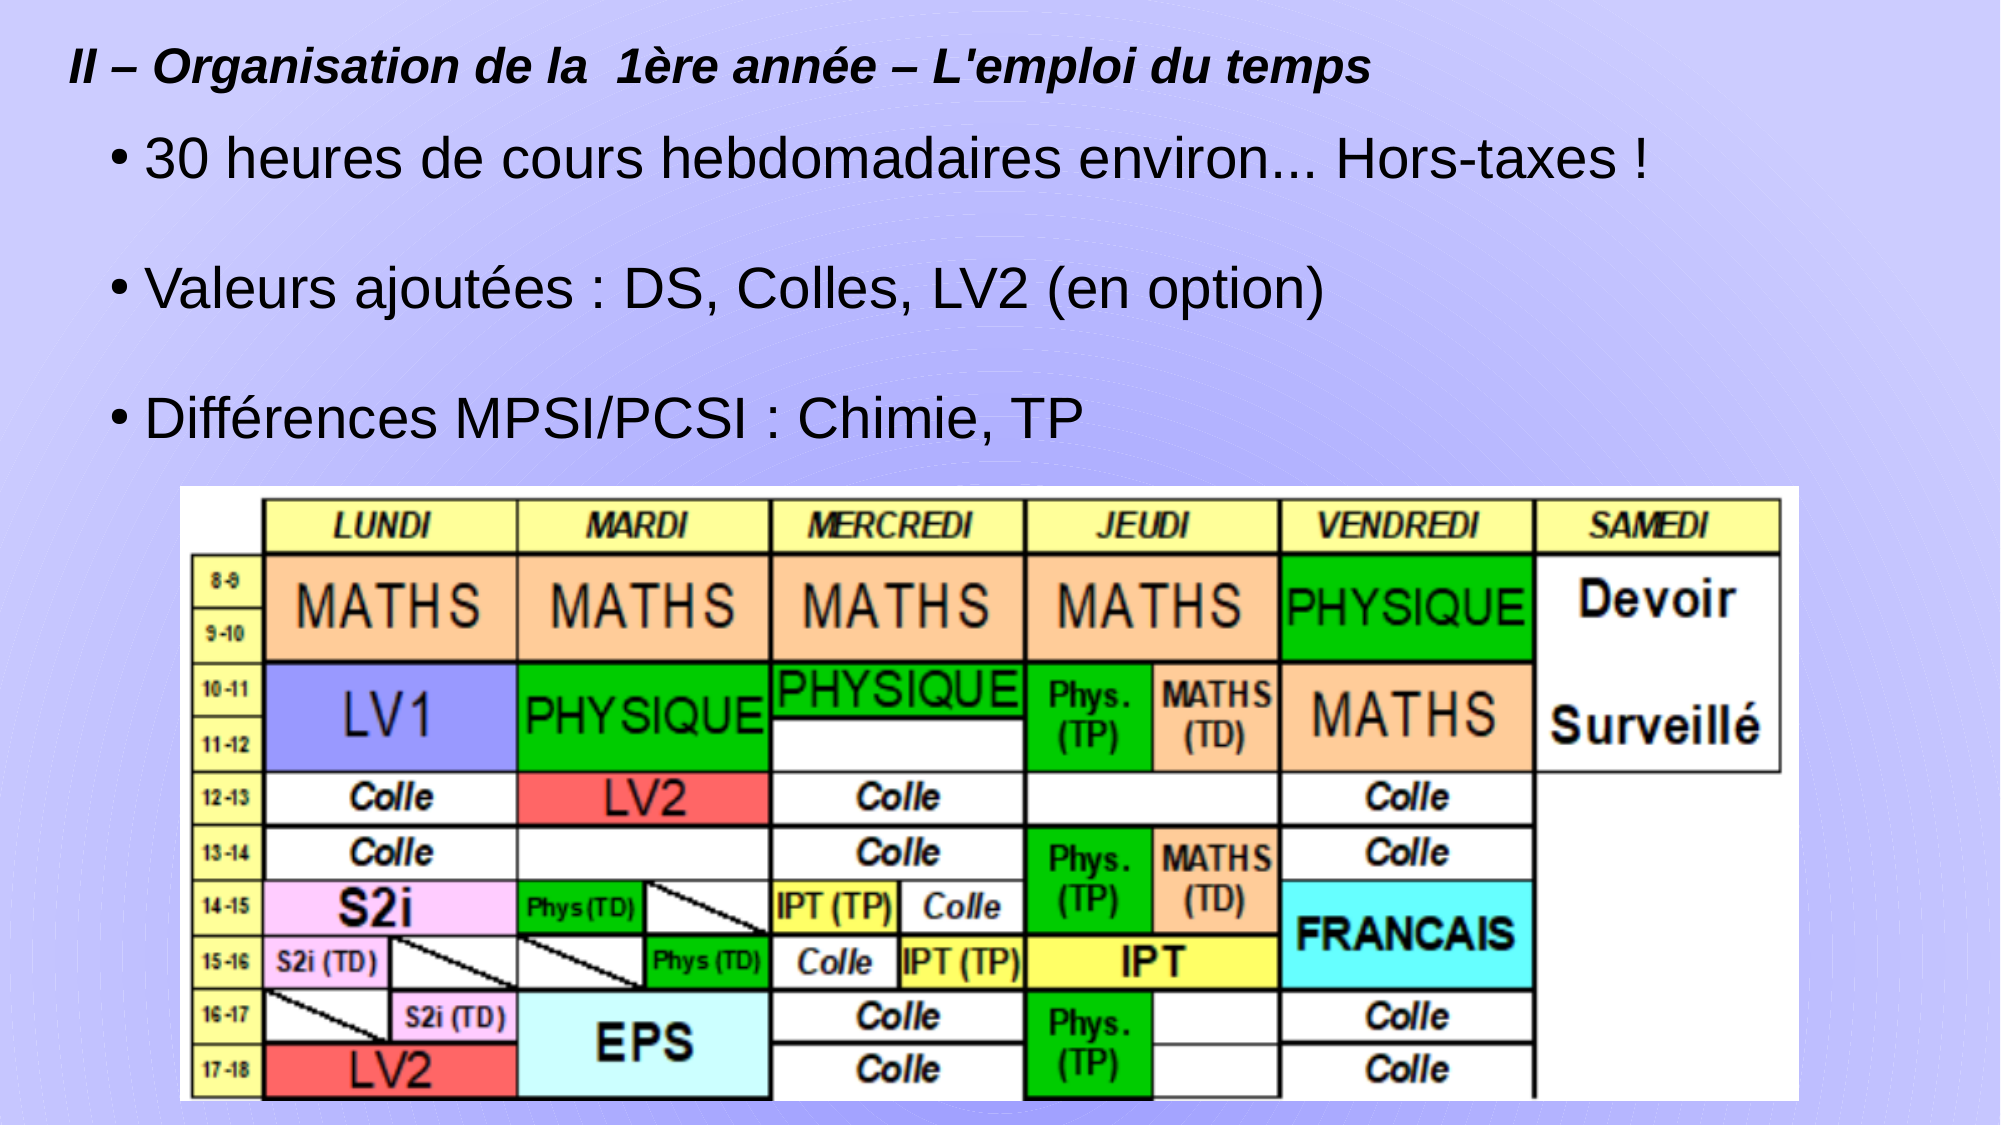

II – Organisation de la 1ère année – L'emploi du temps
30 heures de cours hebdomadaires environ... Hors-taxes !
Valeurs ajoutées : DS, Colles, LV2 (en option)
Différences MPSI/PCSI : Chimie, TP